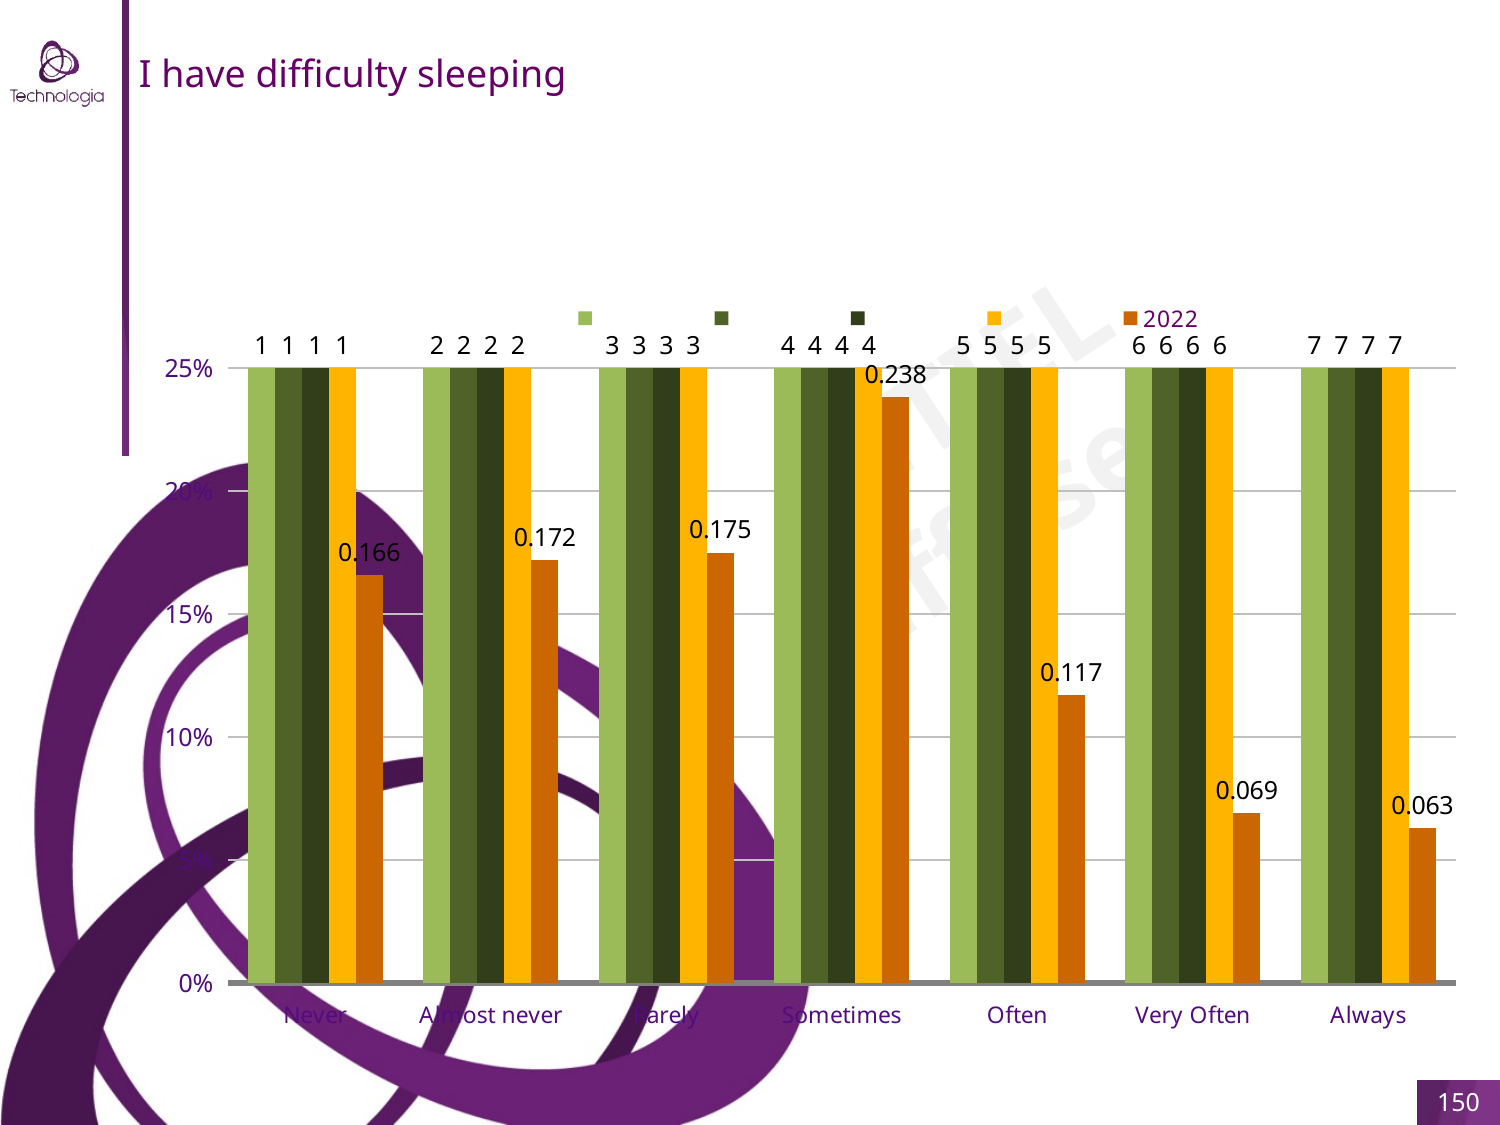

# I have difficulty sleeping
[unsupported chart]